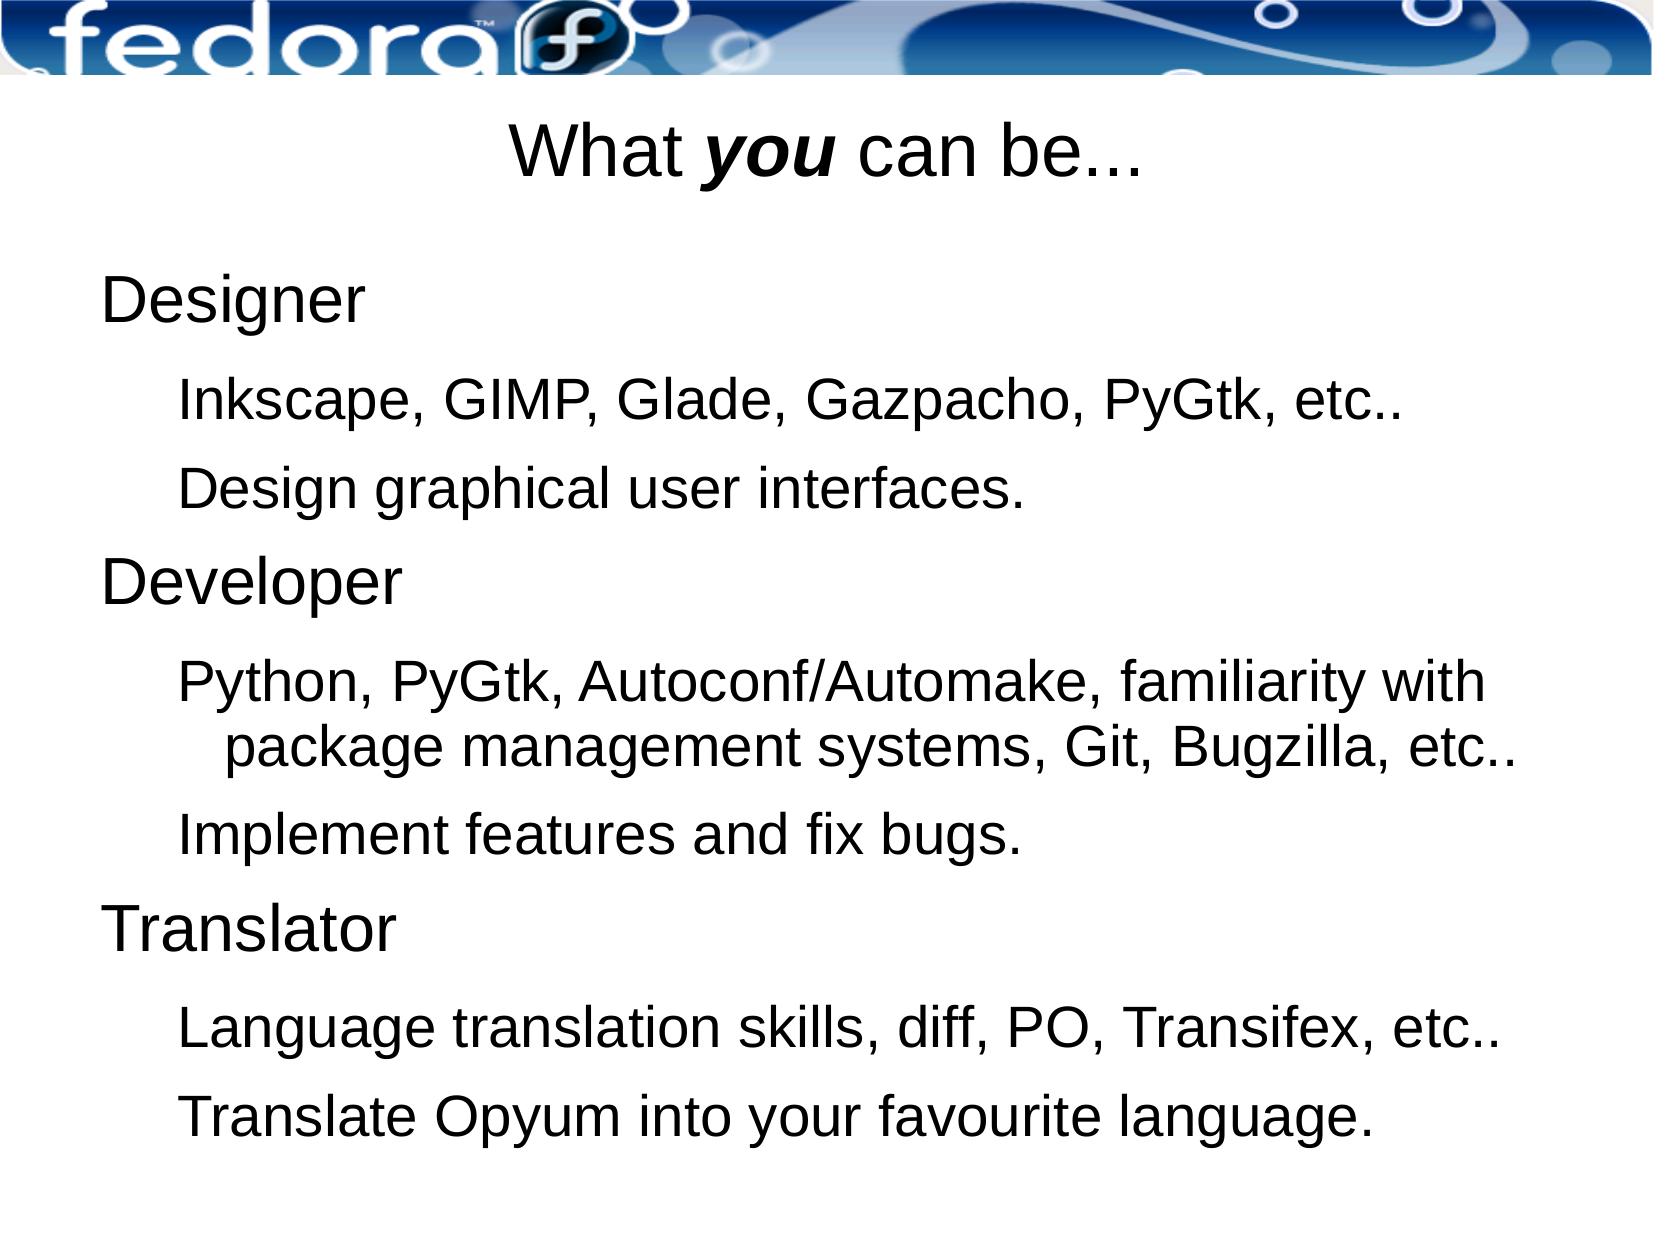

# What you can be...
Designer
Inkscape, GIMP, Glade, Gazpacho, PyGtk, etc..
Design graphical user interfaces.
Developer
Python, PyGtk, Autoconf/Automake, familiarity with package management systems, Git, Bugzilla, etc..
Implement features and fix bugs.
Translator
Language translation skills, diff, PO, Transifex, etc..
Translate Opyum into your favourite language.